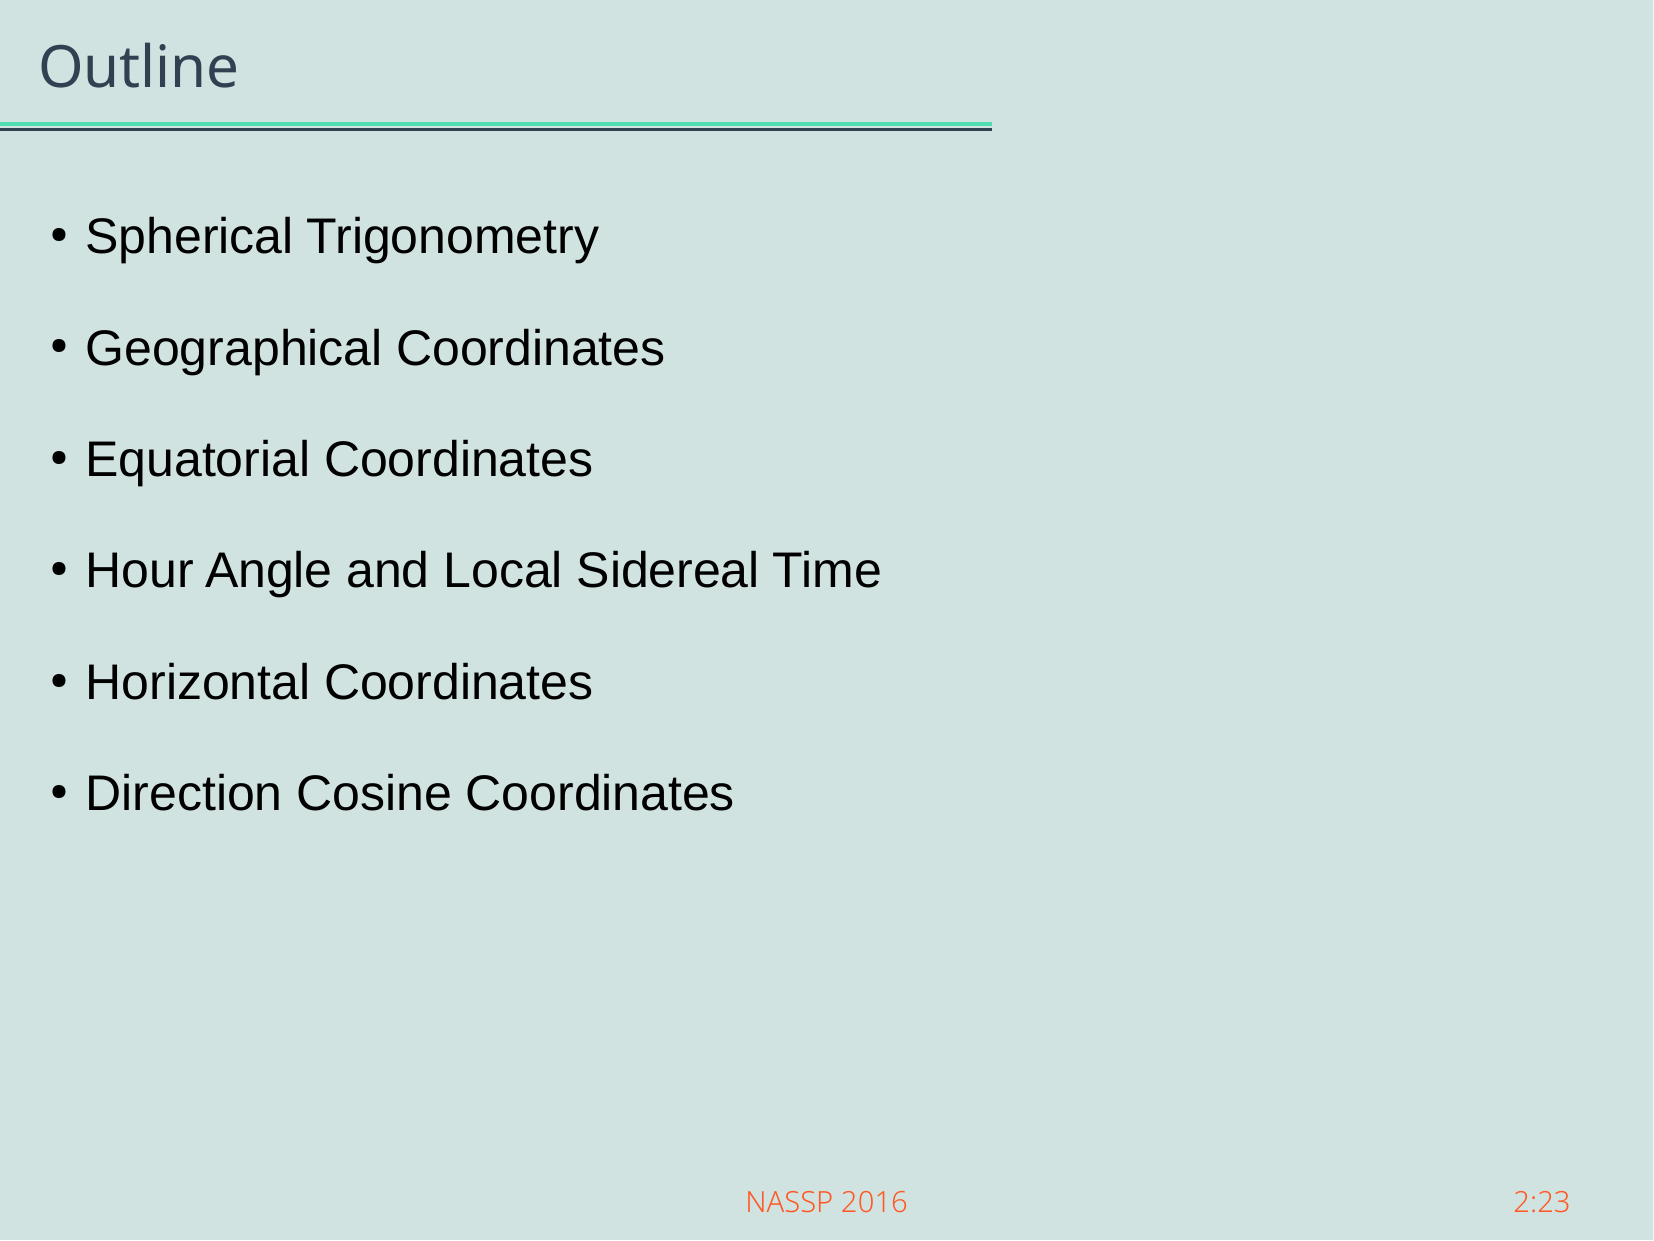

Outline
Spherical Trigonometry
Geographical Coordinates
Equatorial Coordinates
Hour Angle and Local Sidereal Time
Horizontal Coordinates
Direction Cosine Coordinates
NASSP 2016
2